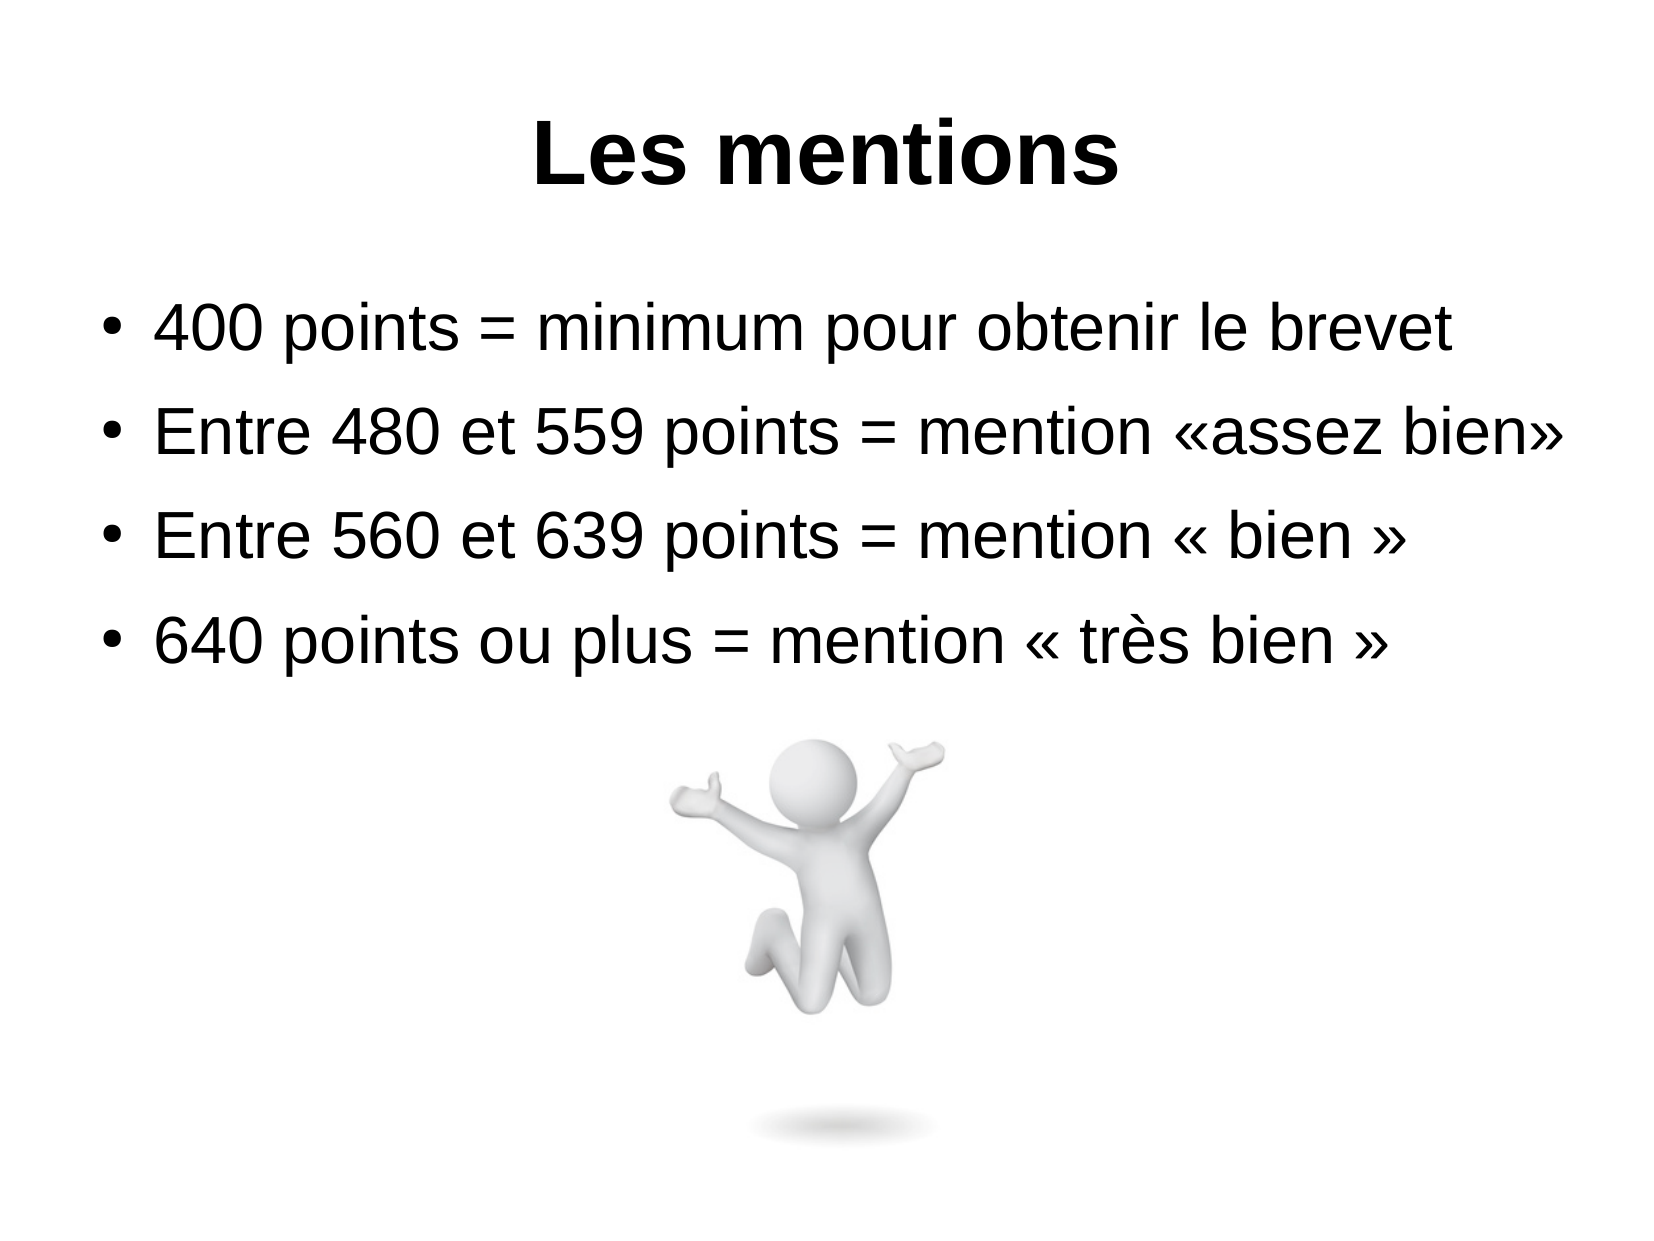

# Les mentions
400 points = minimum pour obtenir le brevet
Entre 480 et 559 points = mention «assez bien»
Entre 560 et 639 points = mention « bien »
640 points ou plus = mention « très bien »